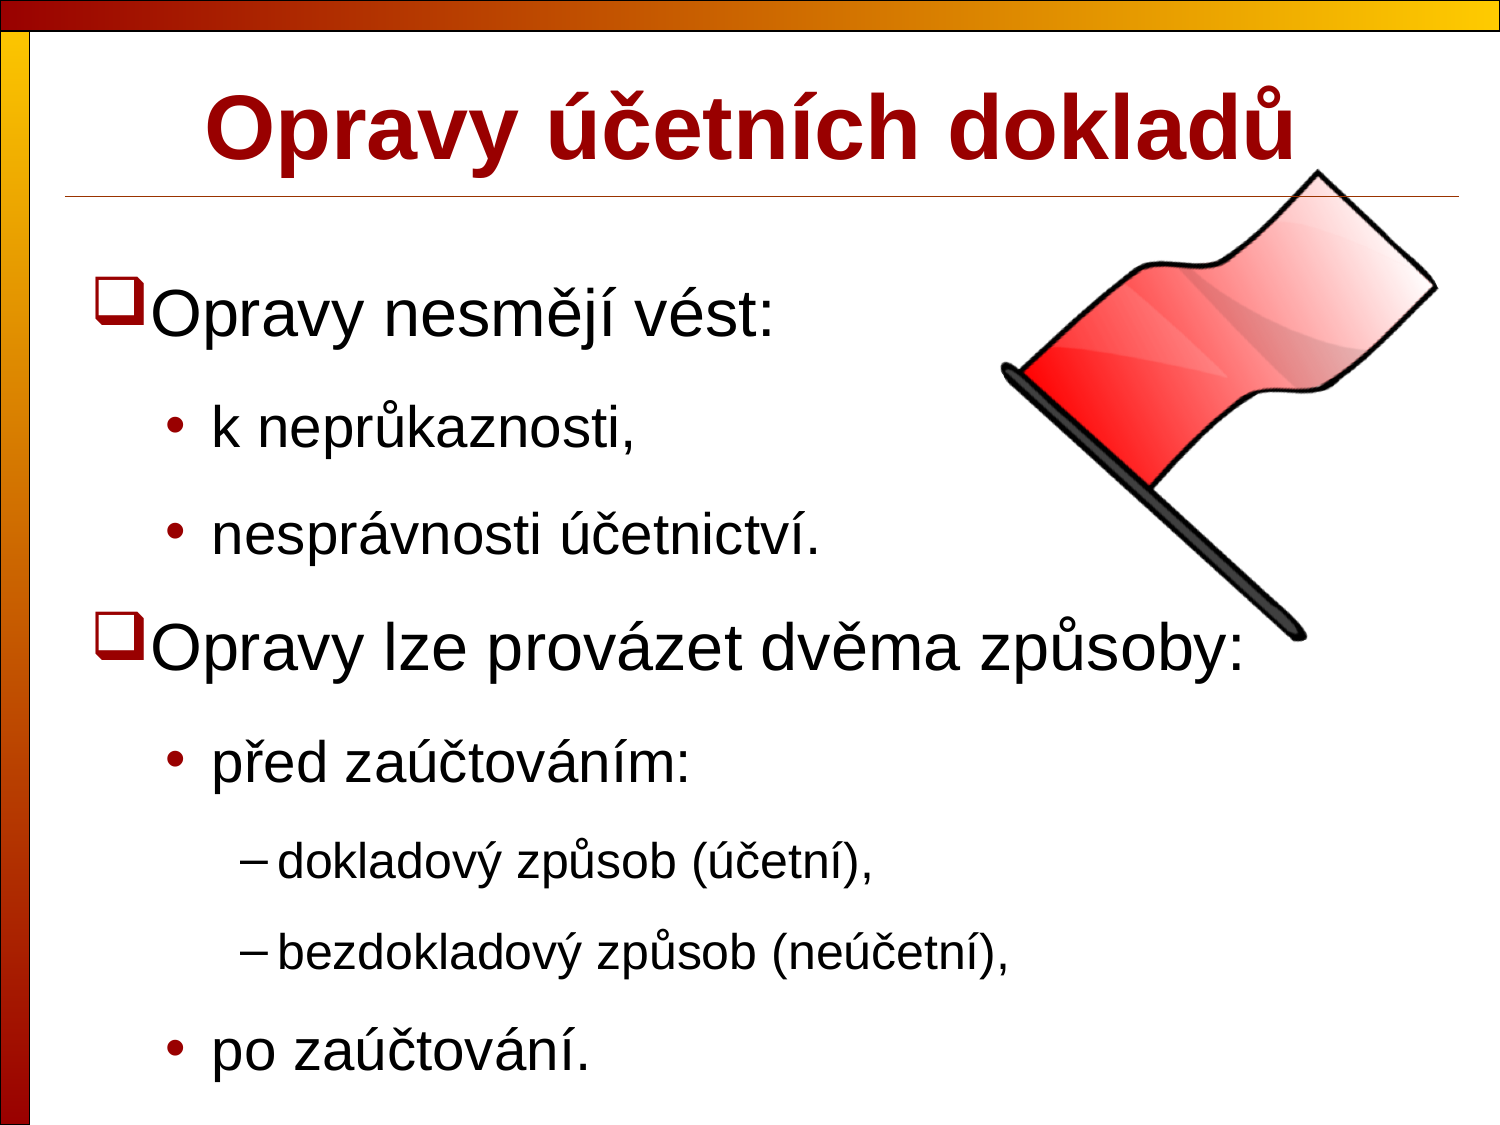

# Opravy účetních dokladů
Opravy nesmějí vést:
k neprůkaznosti,
nesprávnosti účetnictví.
Opravy lze provázet dvěma způsoby:
před zaúčtováním:
dokladový způsob (účetní),
bezdokladový způsob (neúčetní),
po zaúčtování.